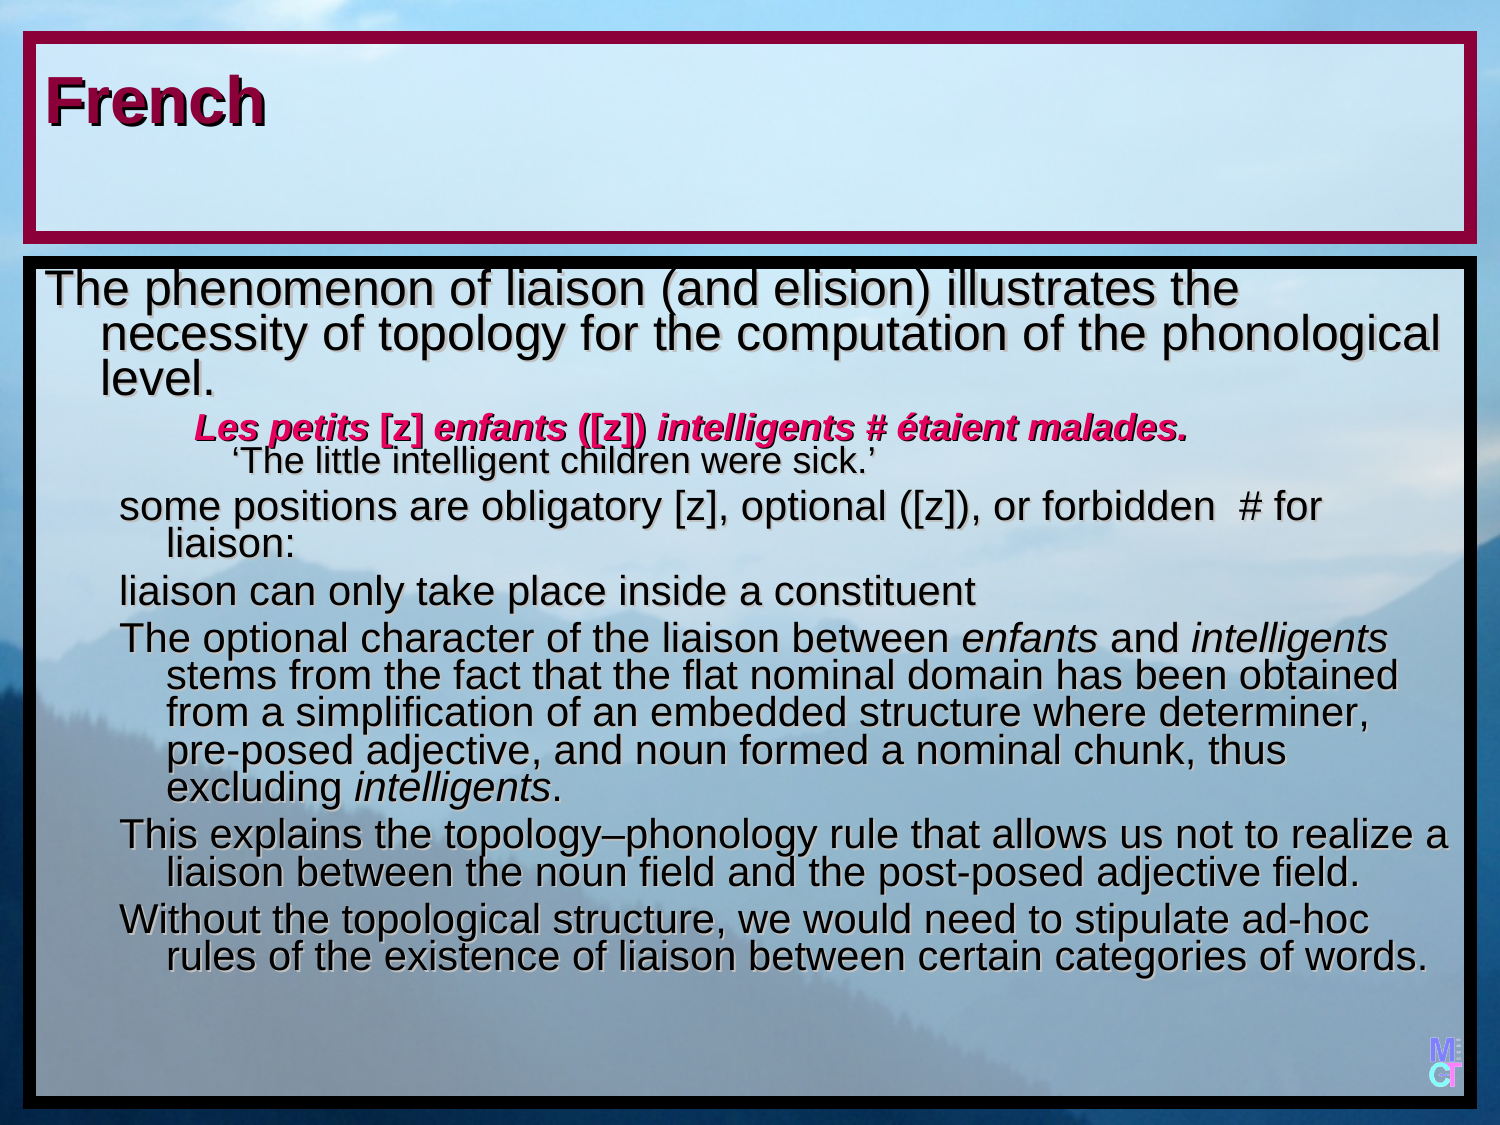

# French
The phenomenon of liaison (and elision) illustrates the necessity of topology for the computation of the phonological level.
Les petits [z] enfants ([z]) intelligents # étaient malades.
‘The little intelligent children were sick.’
some positions are obligatory [z], optional ([z]), or forbidden # for liaison:
liaison can only take place inside a constituent
The optional character of the liaison between enfants and intelligents stems from the fact that the flat nominal domain has been obtained from a simplification of an embedded structure where determiner, pre-posed adjective, and noun formed a nominal chunk, thus excluding intelligents.
This explains the topology–phonology rule that allows us not to realize a liaison between the noun field and the post-posed adjective field.
Without the topological structure, we would need to stipulate ad-hoc rules of the existence of liaison between certain categories of words.